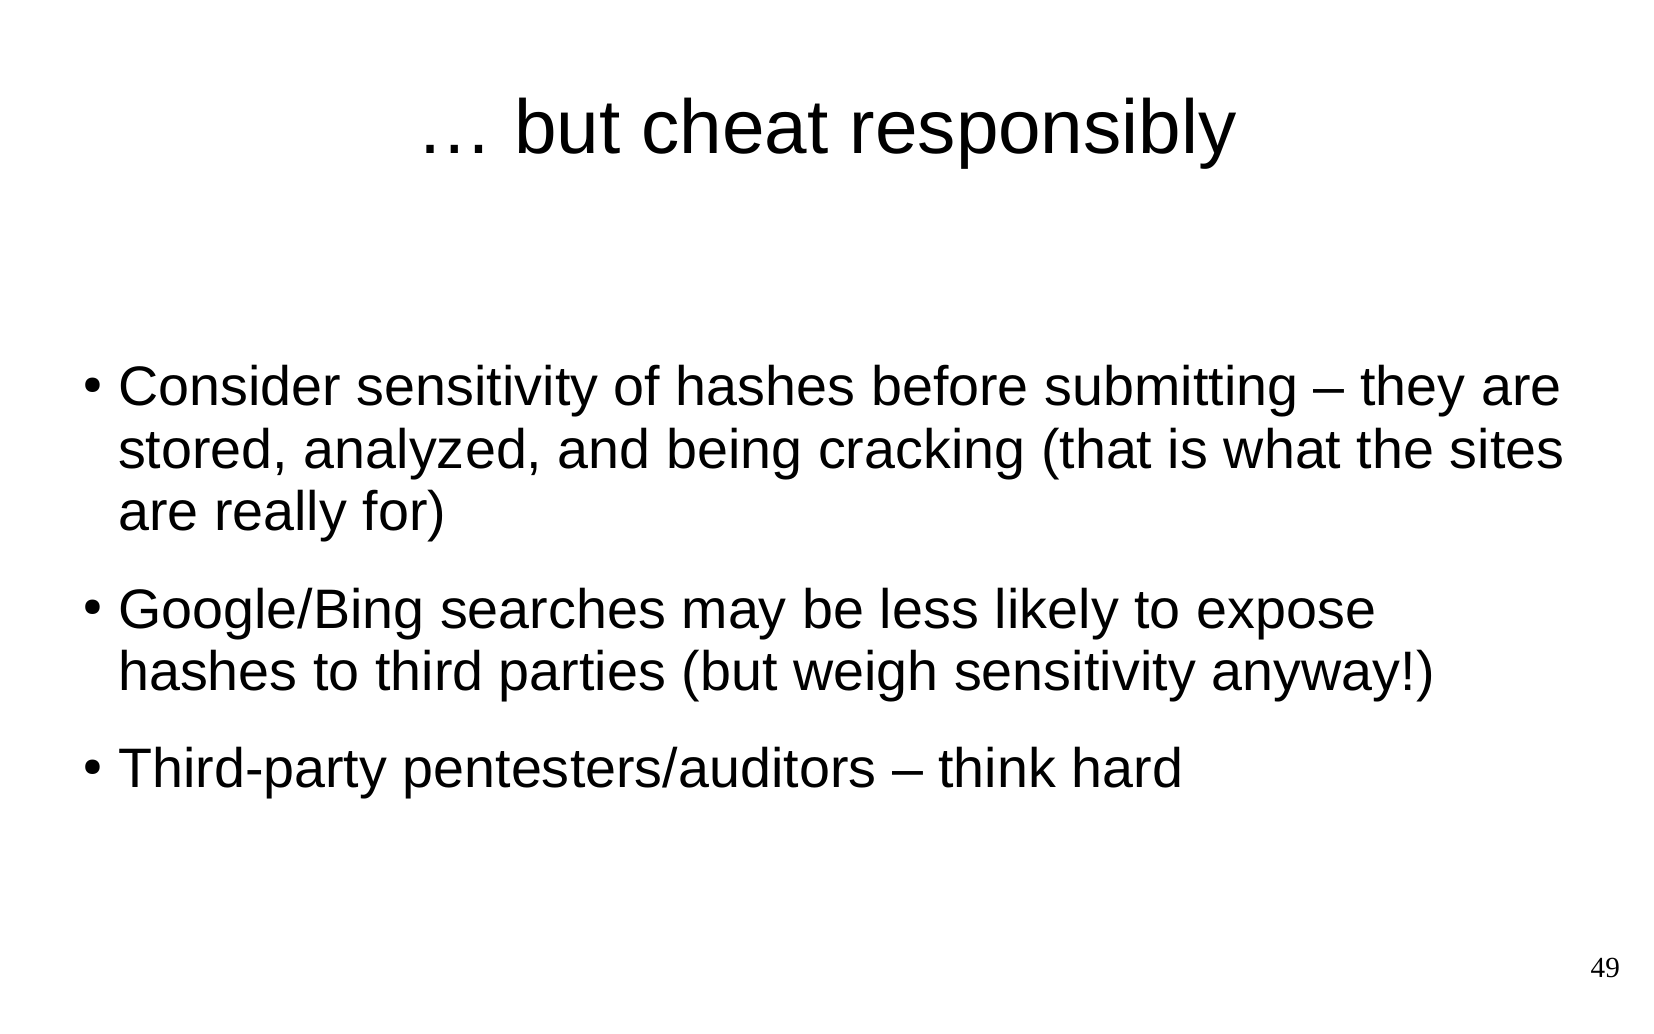

# … but cheat responsibly
Consider sensitivity of hashes before submitting – they are stored, analyzed, and being cracking (that is what the sites are really for)
Google/Bing searches may be less likely to expose hashes to third parties (but weigh sensitivity anyway!)
Third-party pentesters/auditors – think hard